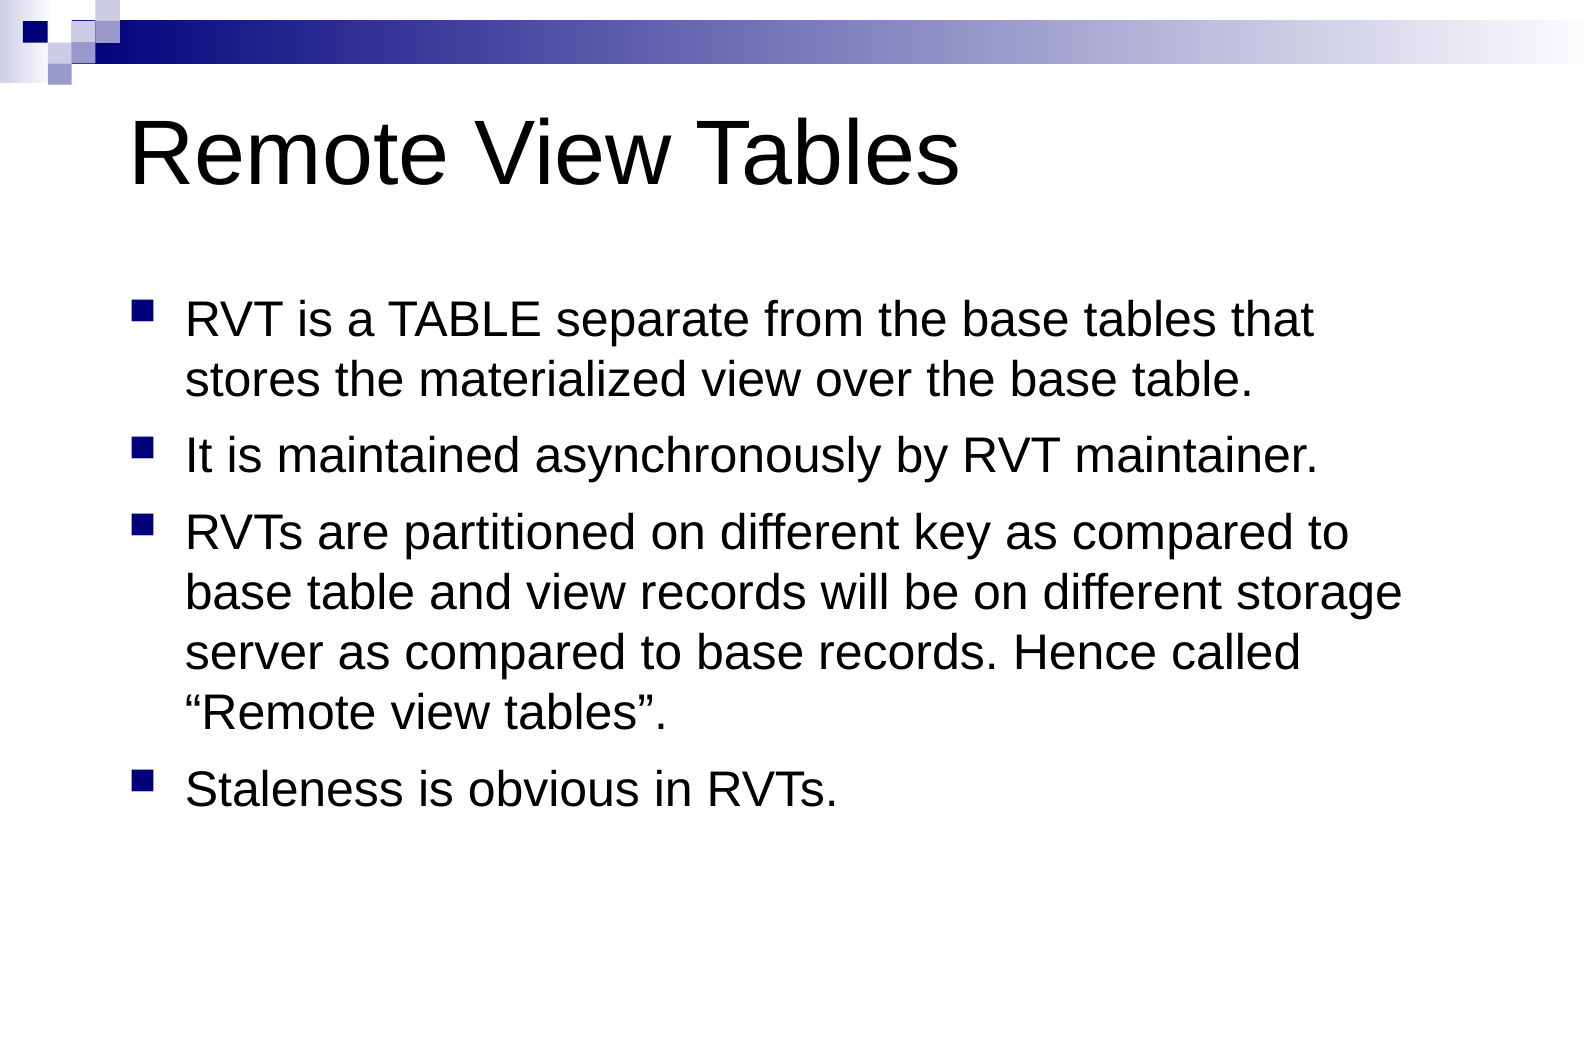

# Remote View Tables
RVT is a TABLE separate from the base tables that stores the materialized view over the base table.
It is maintained asynchronously by RVT maintainer.
RVTs are partitioned on different key as compared to base table and view records will be on different storage server as compared to base records. Hence called “Remote view tables”.
Staleness is obvious in RVTs.